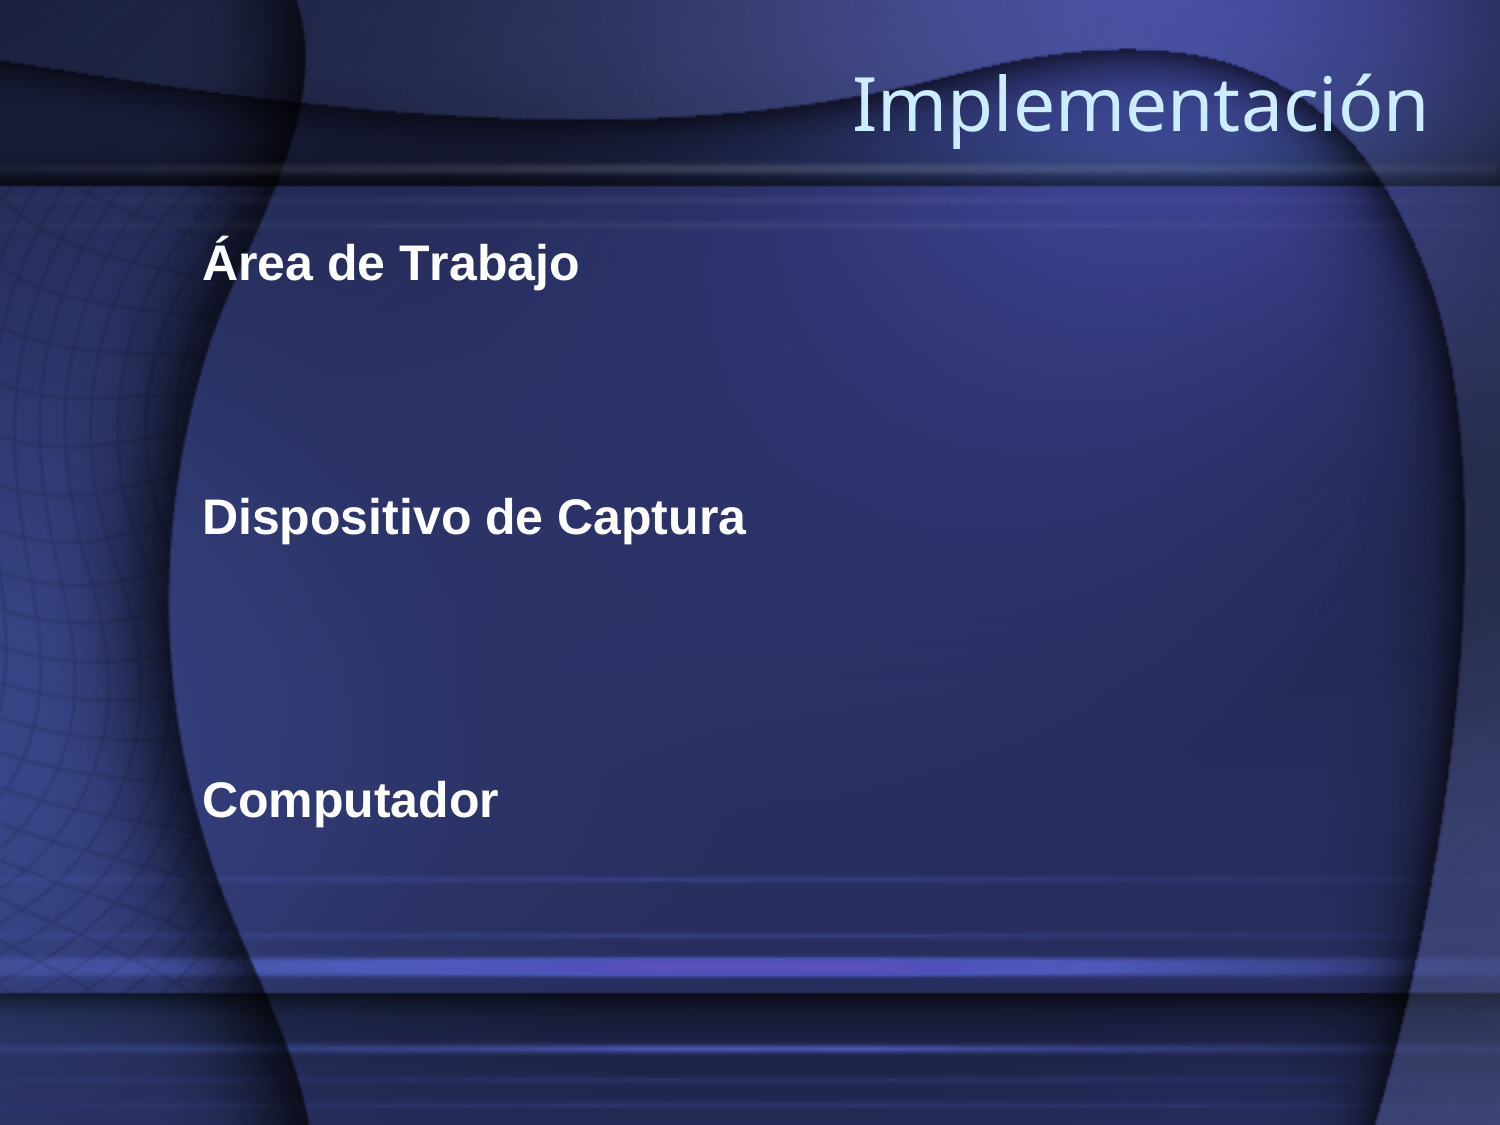

Implementación
Área de Trabajo
Dispositivo de Captura
Computador